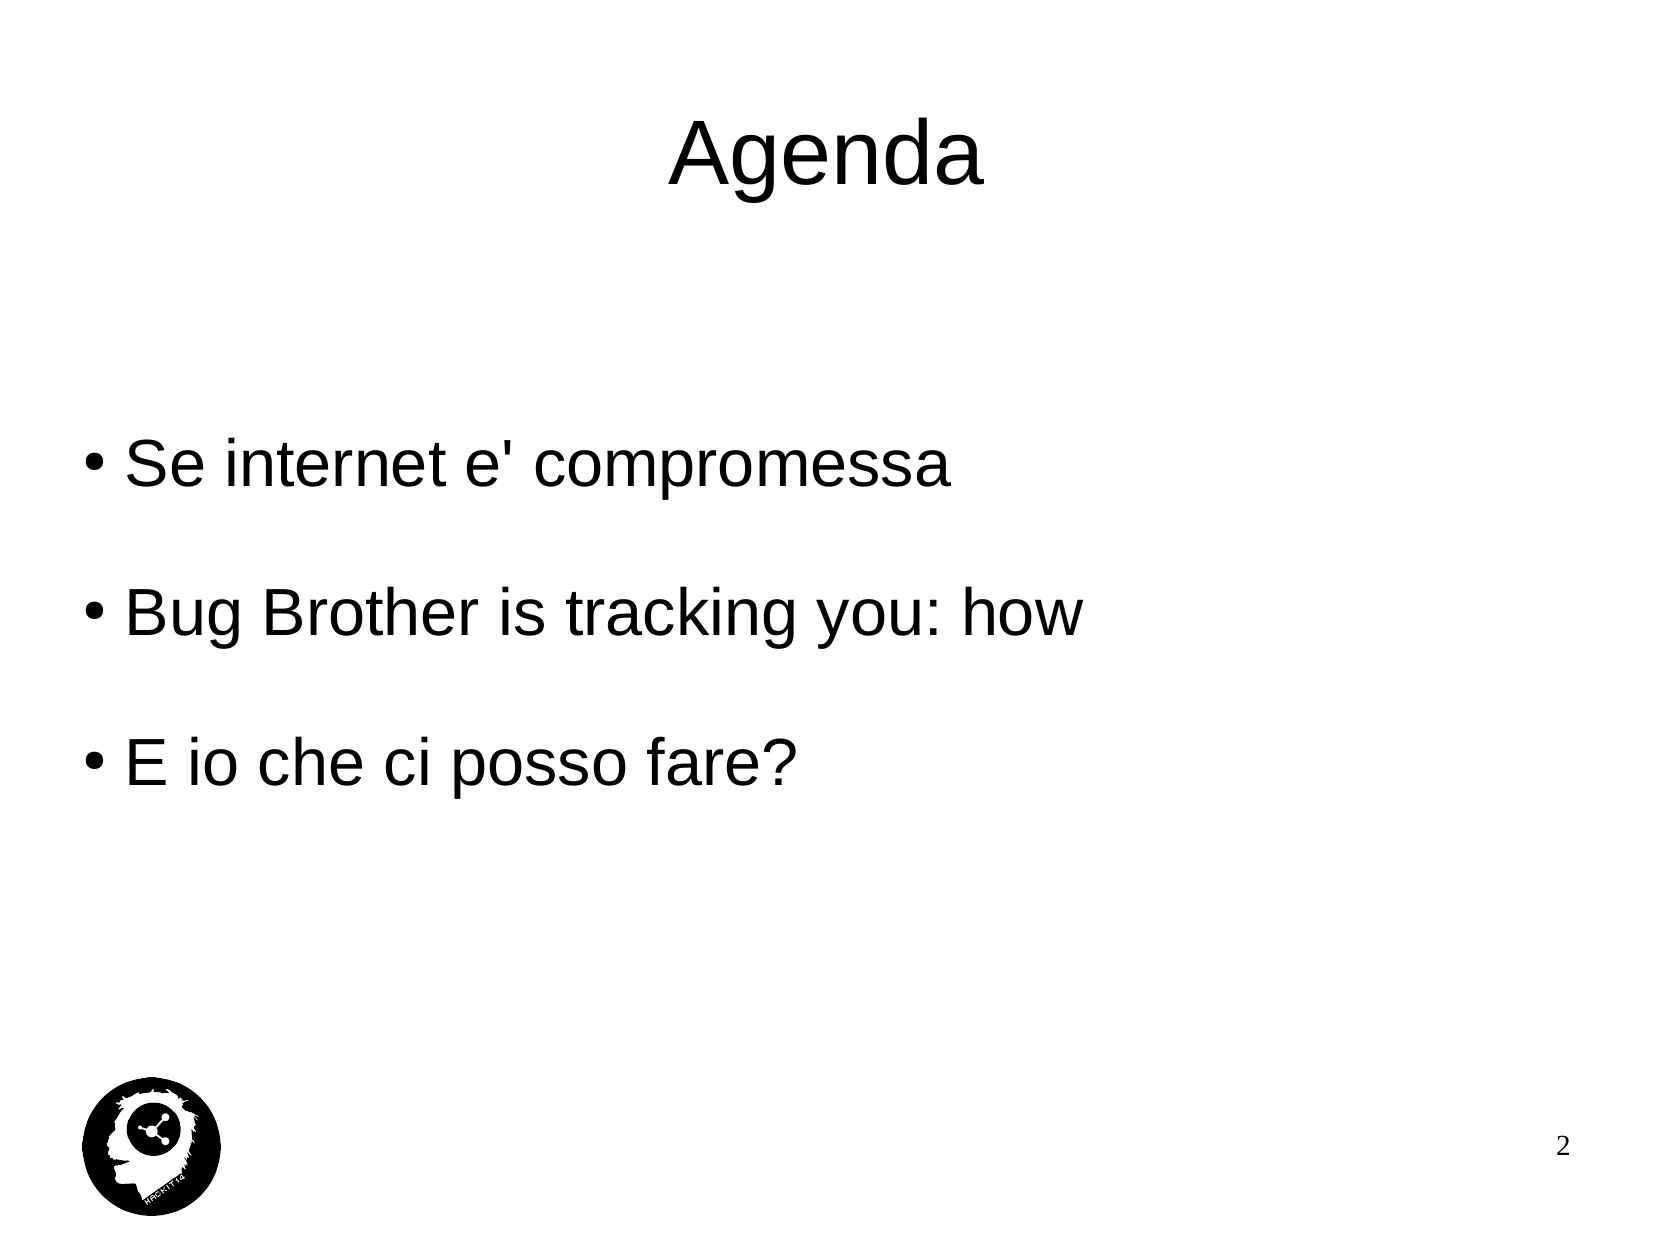

# Agenda
 Se internet e' compromessa
 Bug Brother is tracking you: how
 E io che ci posso fare?
2